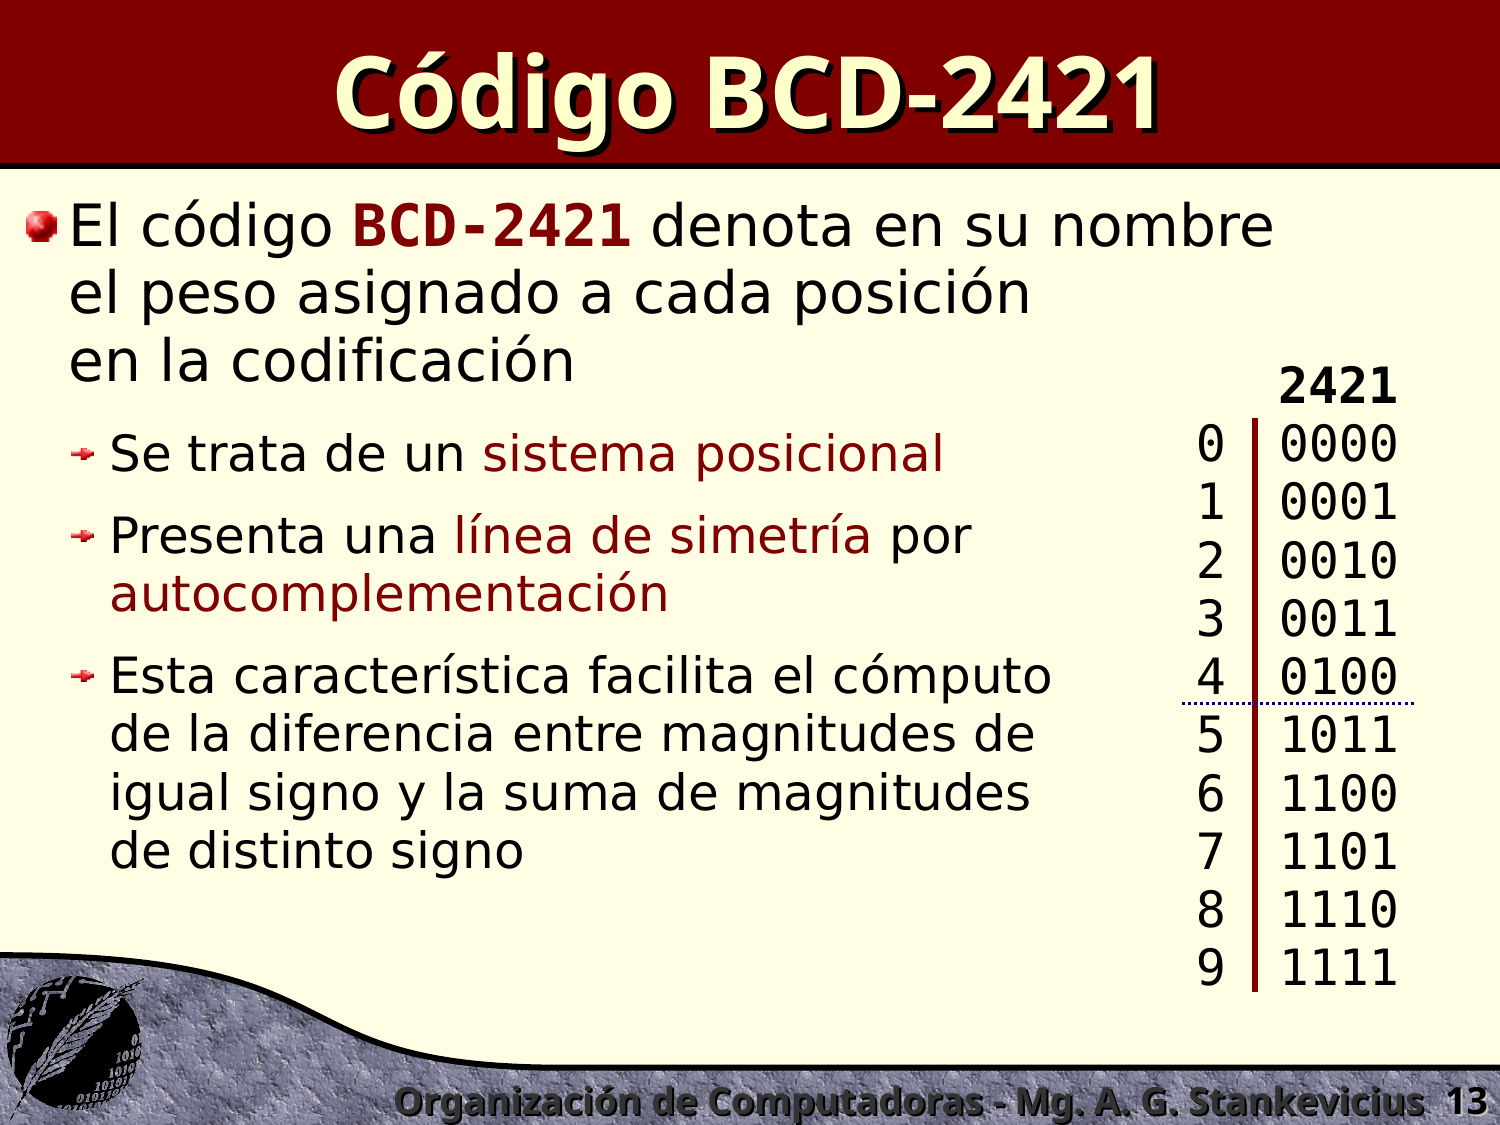

# Código BCD-2421
El código BCD-2421 denota en su nombre
el peso asignado a cada posición
en la codificación
Se trata de un sistema posicional
Presenta una línea de simetría por
autocomplementación
Esta característica facilita el cómputo
de la diferencia entre magnitudes de
igual signo y la suma de magnitudes
de distinto signo
2421
0000
0001
0010
0011
0100
1011
1100
1101
1110
1111
0
1
2
3
4
5
6
7
8
9
13